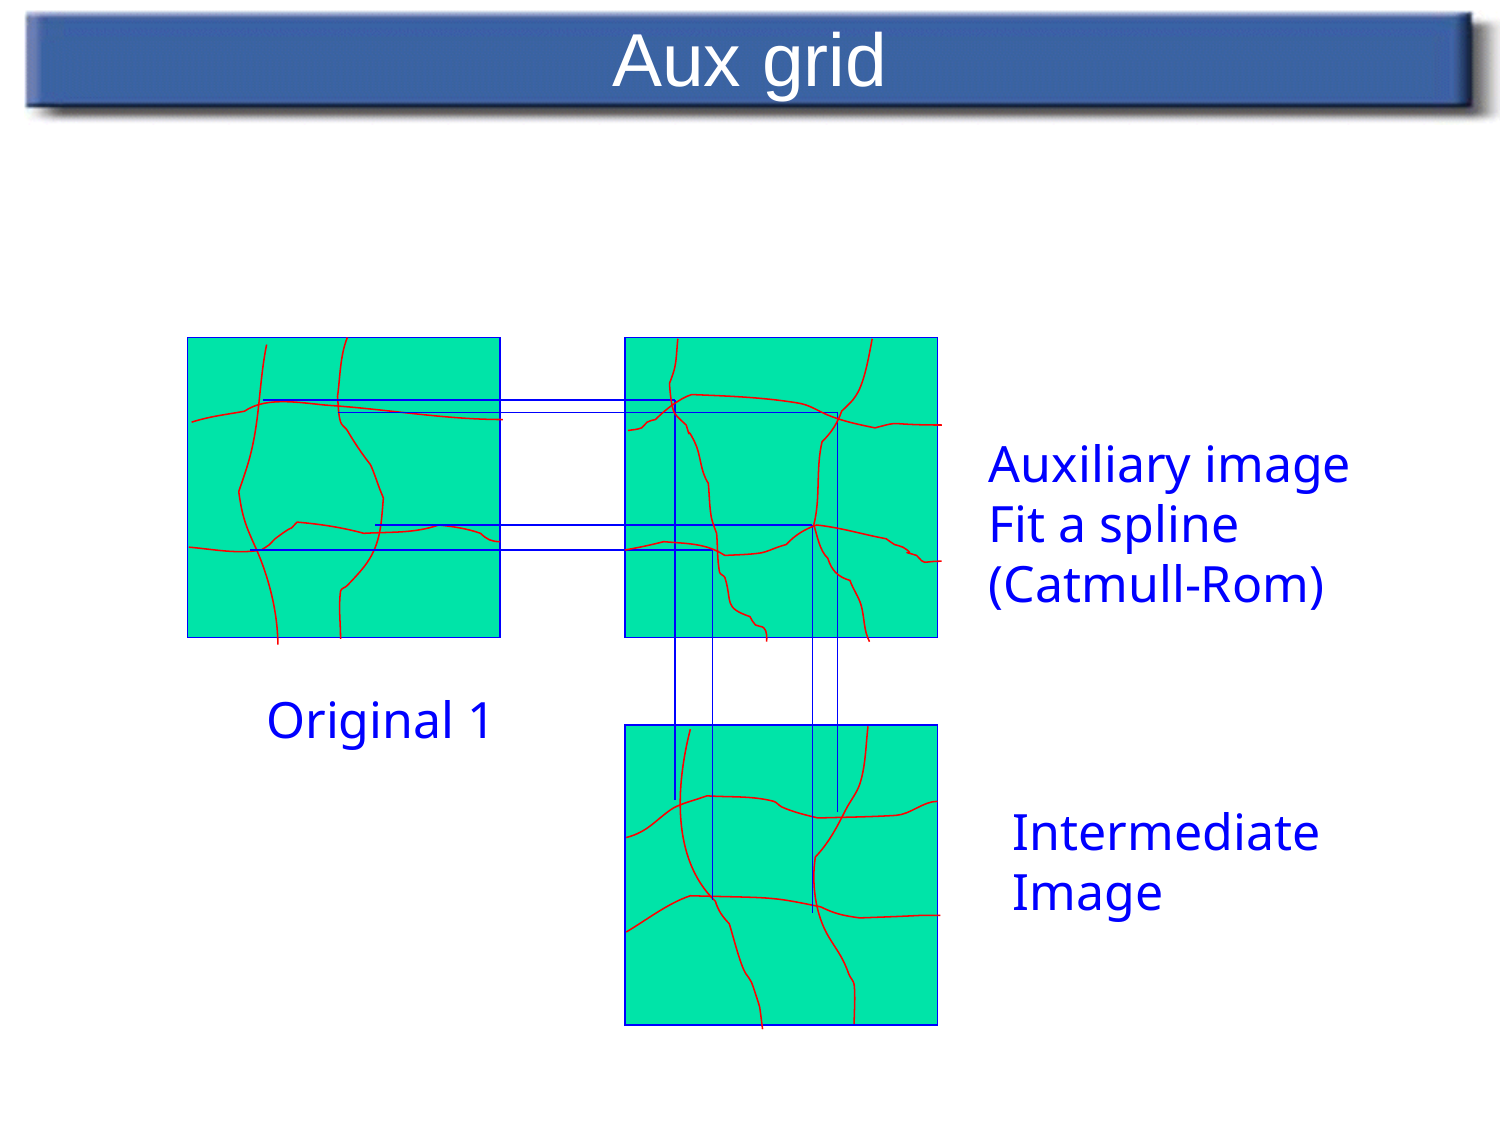

# Aux grid
Auxiliary image
Fit a spline
(Catmull-Rom)
Original 1
Intermediate
Image